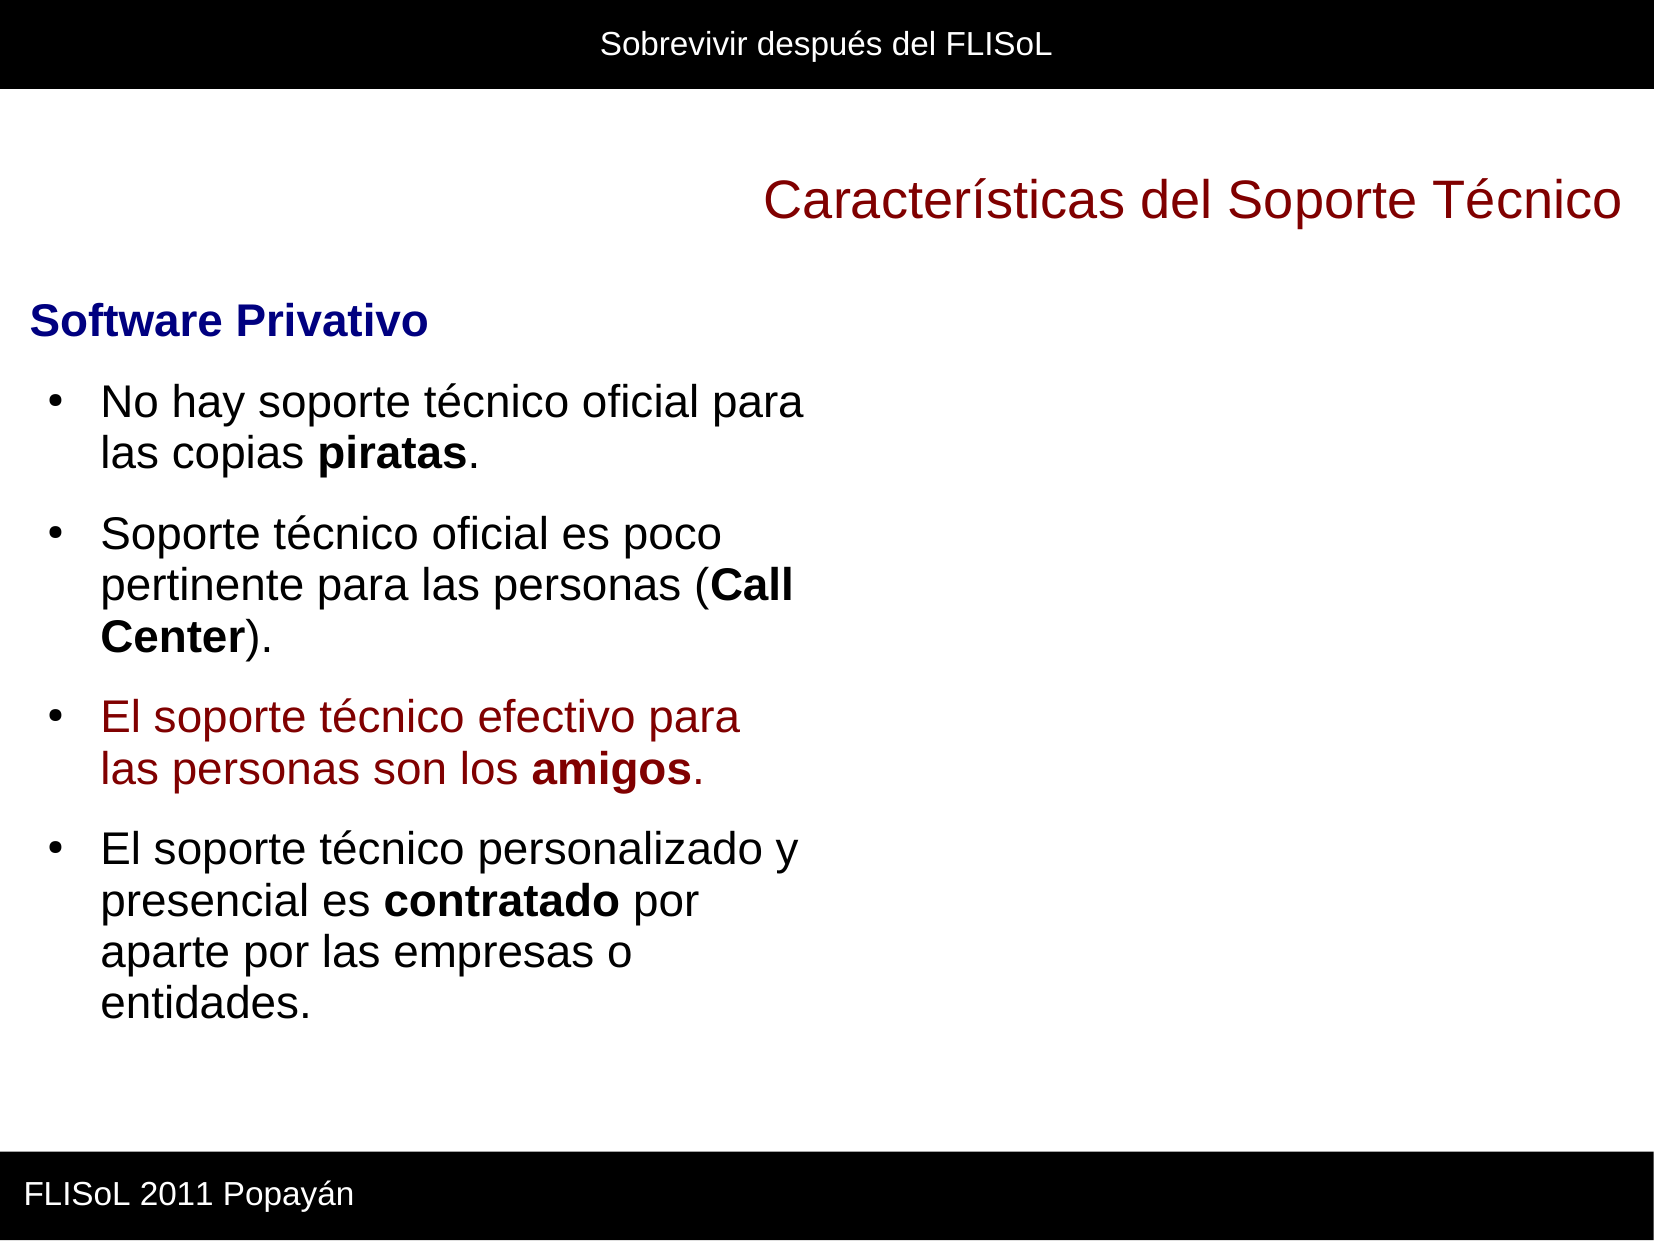

# Características del Soporte Técnico
Software Privativo
No hay soporte técnico oficial para las copias piratas.
Soporte técnico oficial es poco pertinente para las personas (Call Center).
El soporte técnico efectivo para las personas son los amigos.
El soporte técnico personalizado y presencial es contratado por aparte por las empresas o entidades.